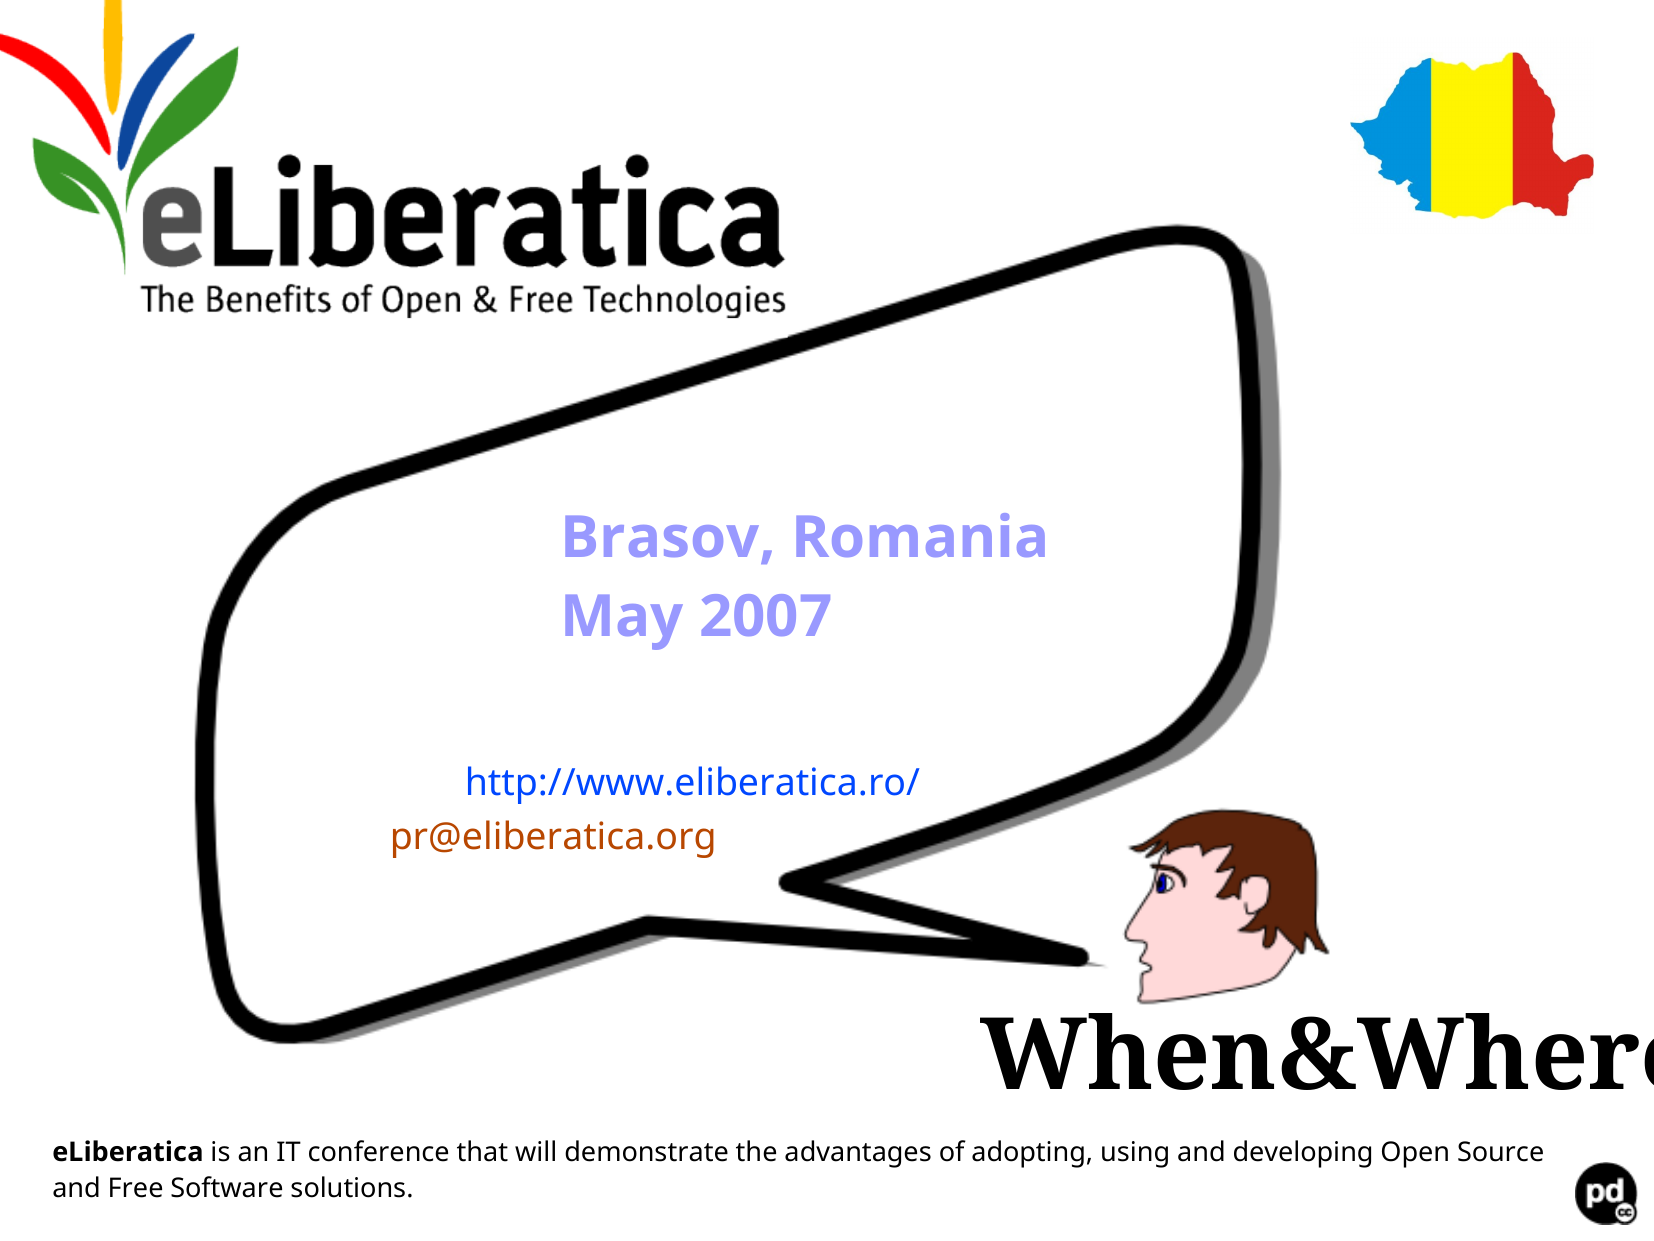

Brasov, Romania
May 2007
http://www.eliberatica.ro/
pr@eliberatica.org
When&Where